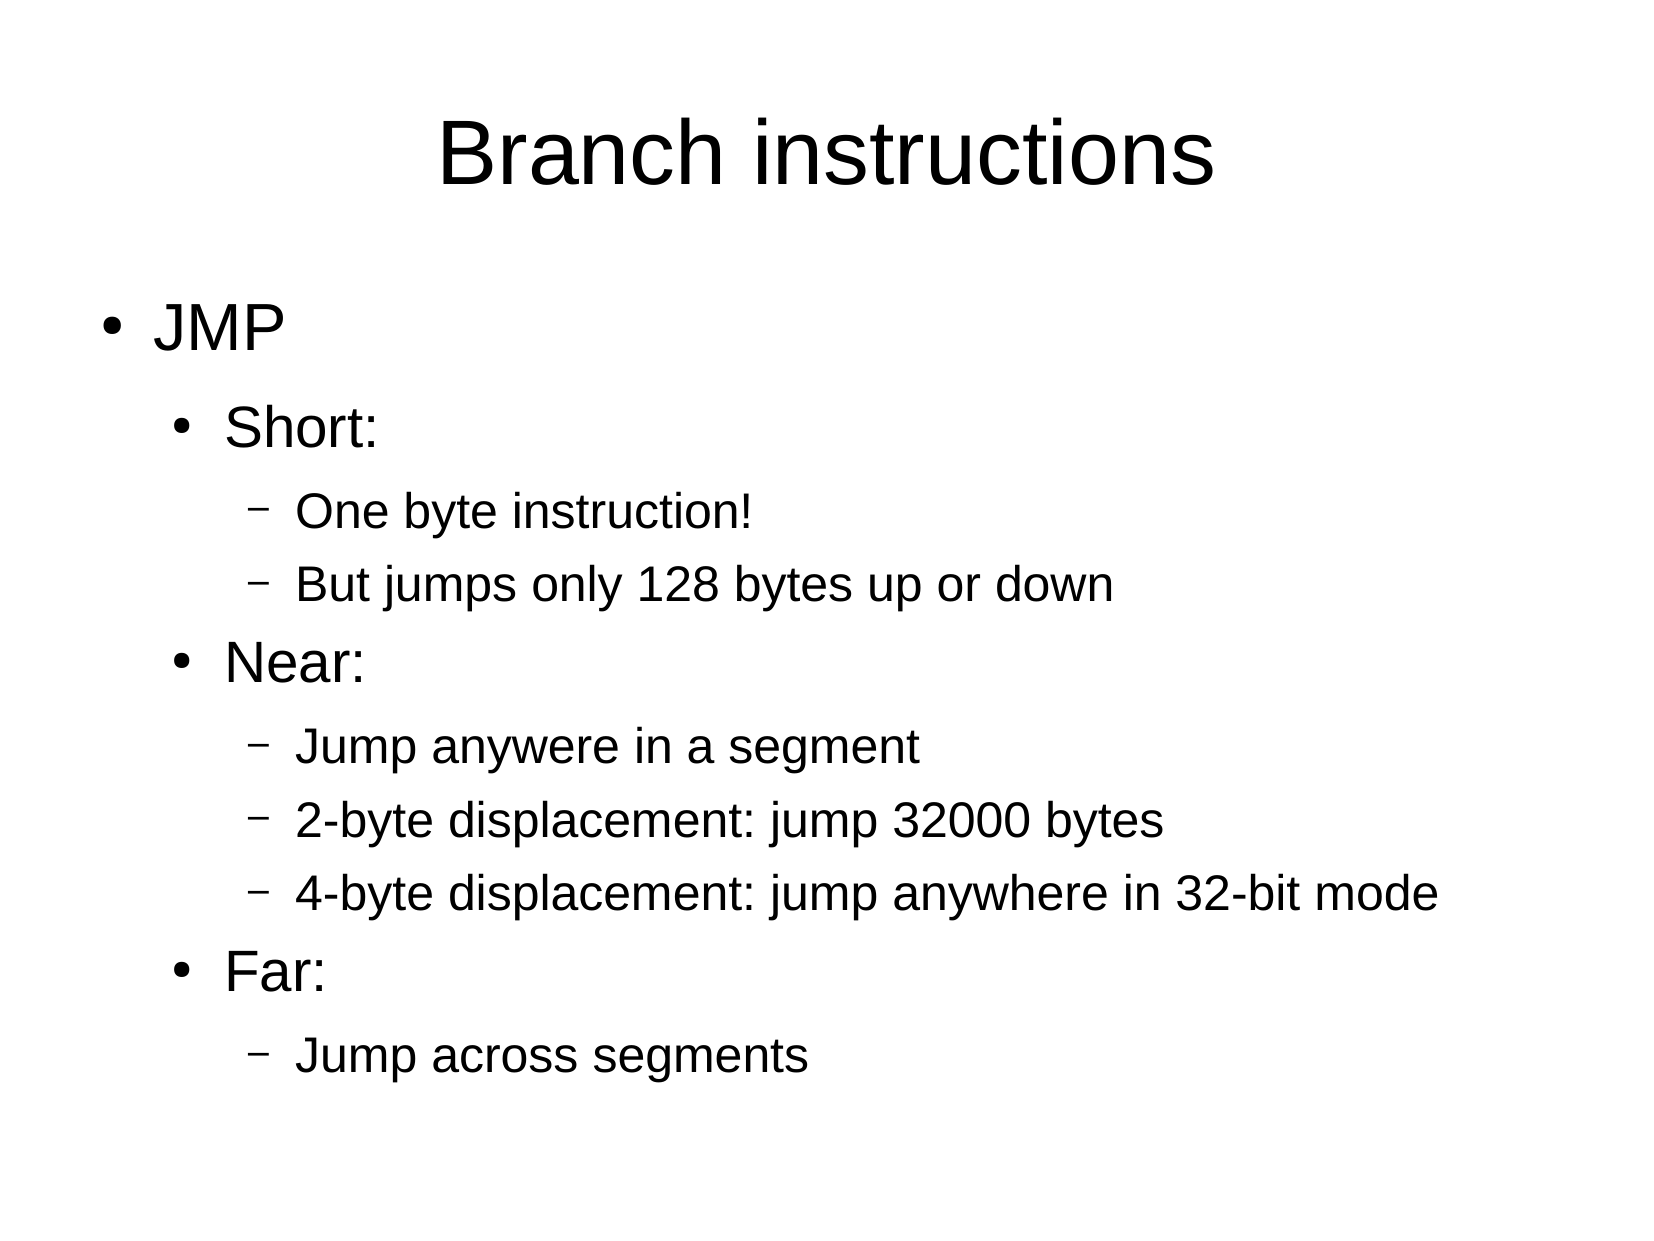

# Branch instructions
JMP
Short:
One byte instruction!
But jumps only 128 bytes up or down
Near:
Jump anywere in a segment
2-byte displacement: jump 32000 bytes
4-byte displacement: jump anywhere in 32-bit mode
Far:
Jump across segments